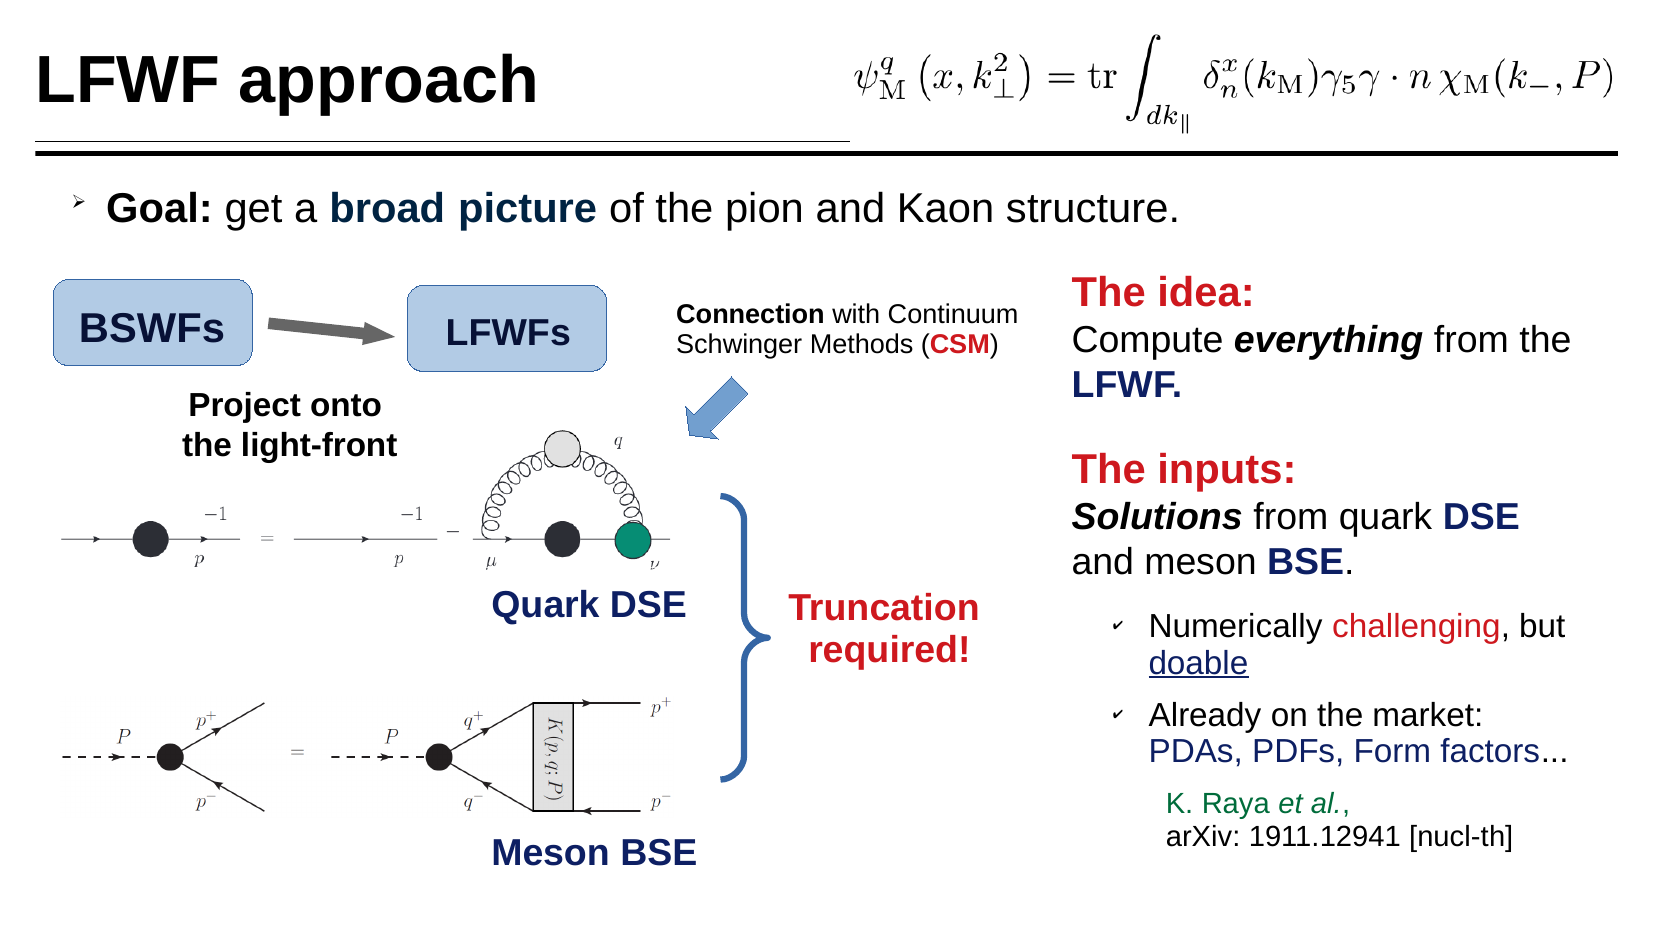

LFWF approach
Goal: get a broad picture of the pion and Kaon structure.
The idea:
Compute everything from the LFWF.
BSWFs
Connection with Continuum Schwinger Methods (CSM)
LFWFs
Project onto
the light-front
The inputs:
Solutions from quark DSE and meson BSE.
Quark DSE
Truncation
required!
Numerically challenging, but doable
Already on the market: PDAs, PDFs, Form factors...
K. Raya et al.,
arXiv: 1911.12941 [nucl-th]
Meson BSE